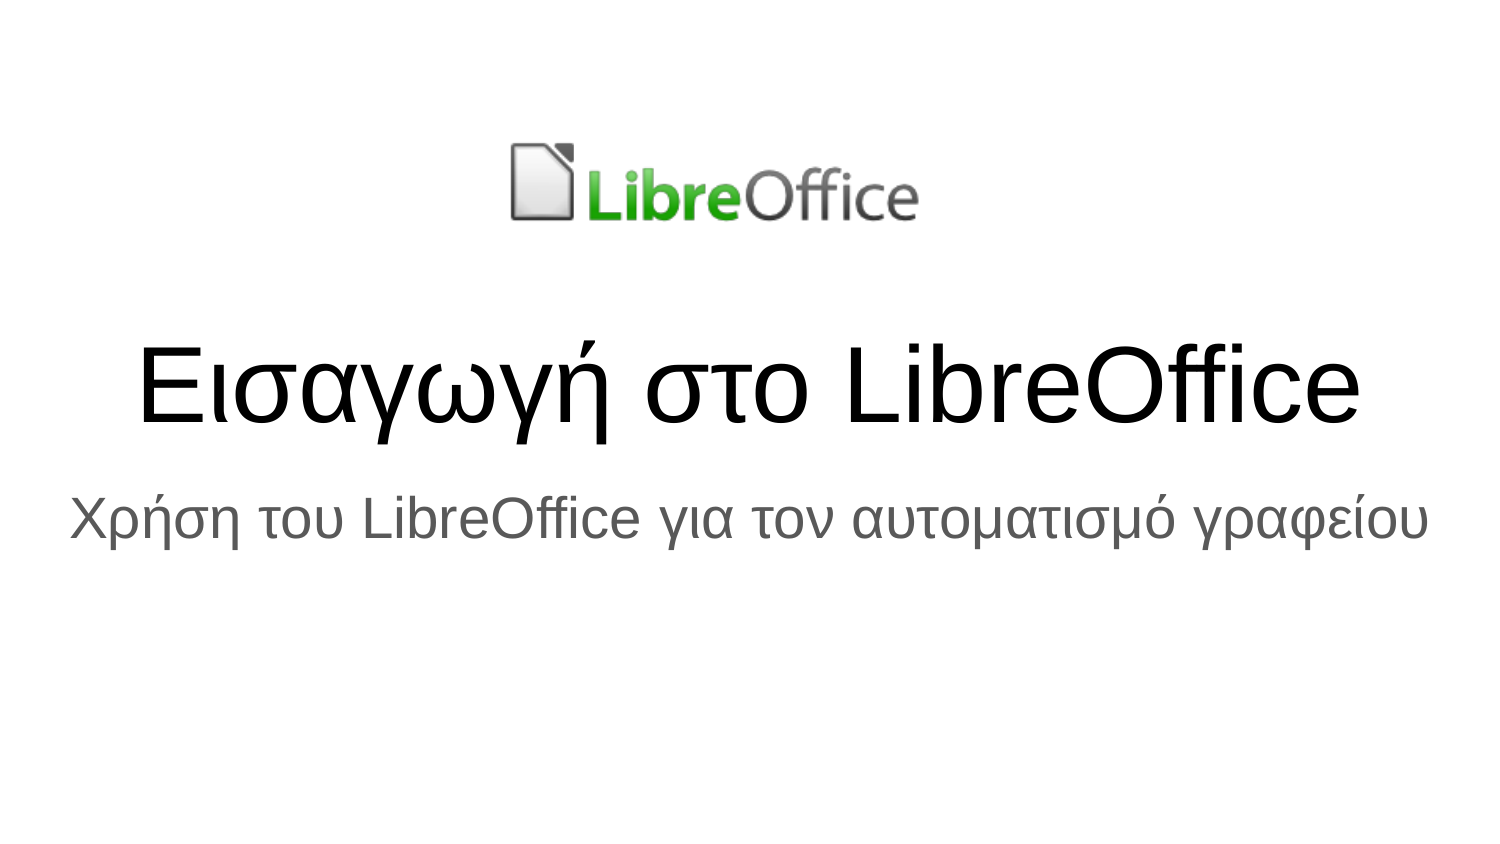

# Εισαγωγή στο LibreOffice
Χρήση του LibreOffice για τον αυτοματισμό γραφείου